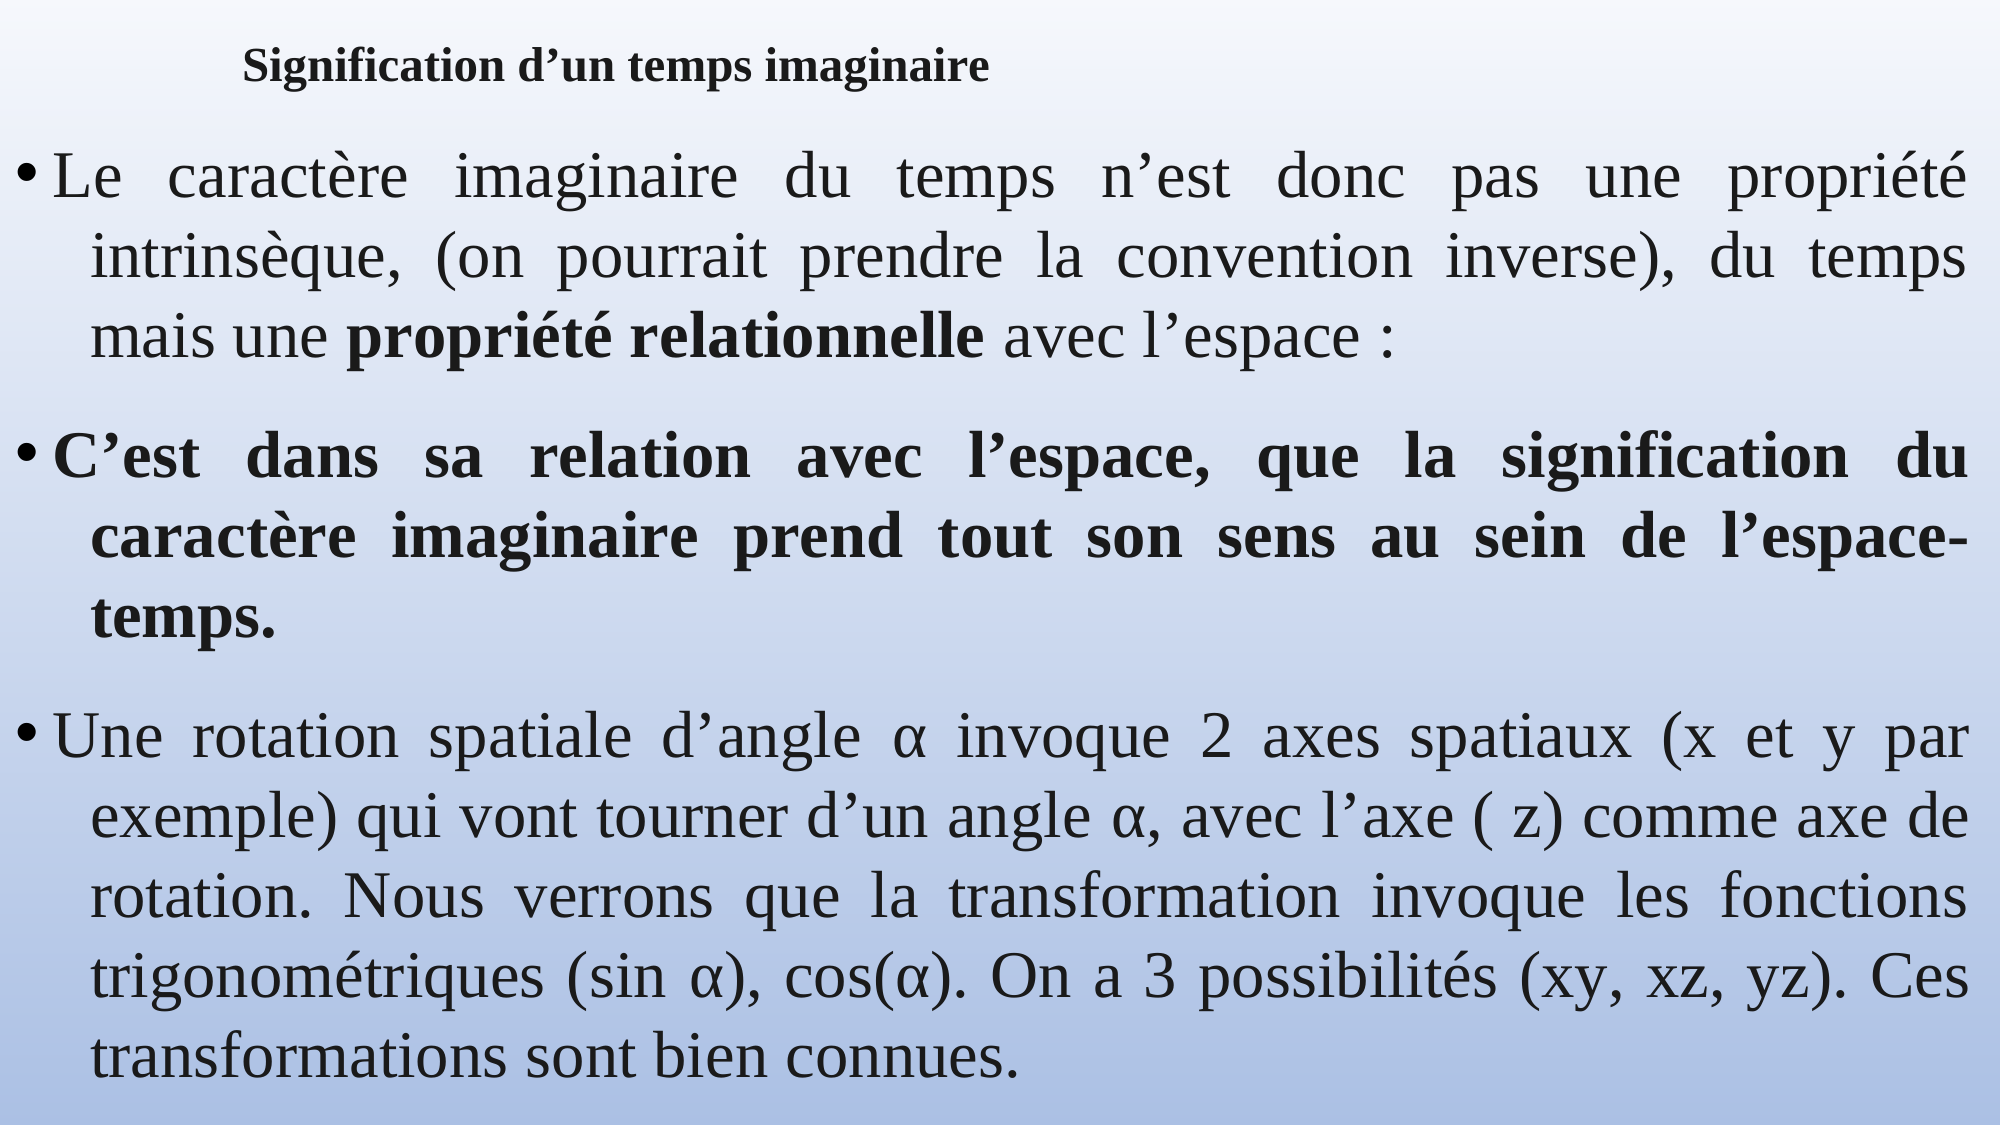

# Signification d’un temps imaginaire
Le caractère imaginaire du temps n’est donc pas une propriété intrinsèque, (on pourrait prendre la convention inverse), du temps mais une propriété relationnelle avec l’espace :
C’est dans sa relation avec l’espace, que la signification du caractère imaginaire prend tout son sens au sein de l’espace-temps.
Une rotation spatiale d’angle α invoque 2 axes spatiaux (x et y par exemple) qui vont tourner d’un angle α, avec l’axe ( z) comme axe de rotation. Nous verrons que la transformation invoque les fonctions trigonométriques (sin α), cos(α). On a 3 possibilités (xy, xz, yz). Ces transformations sont bien connues.